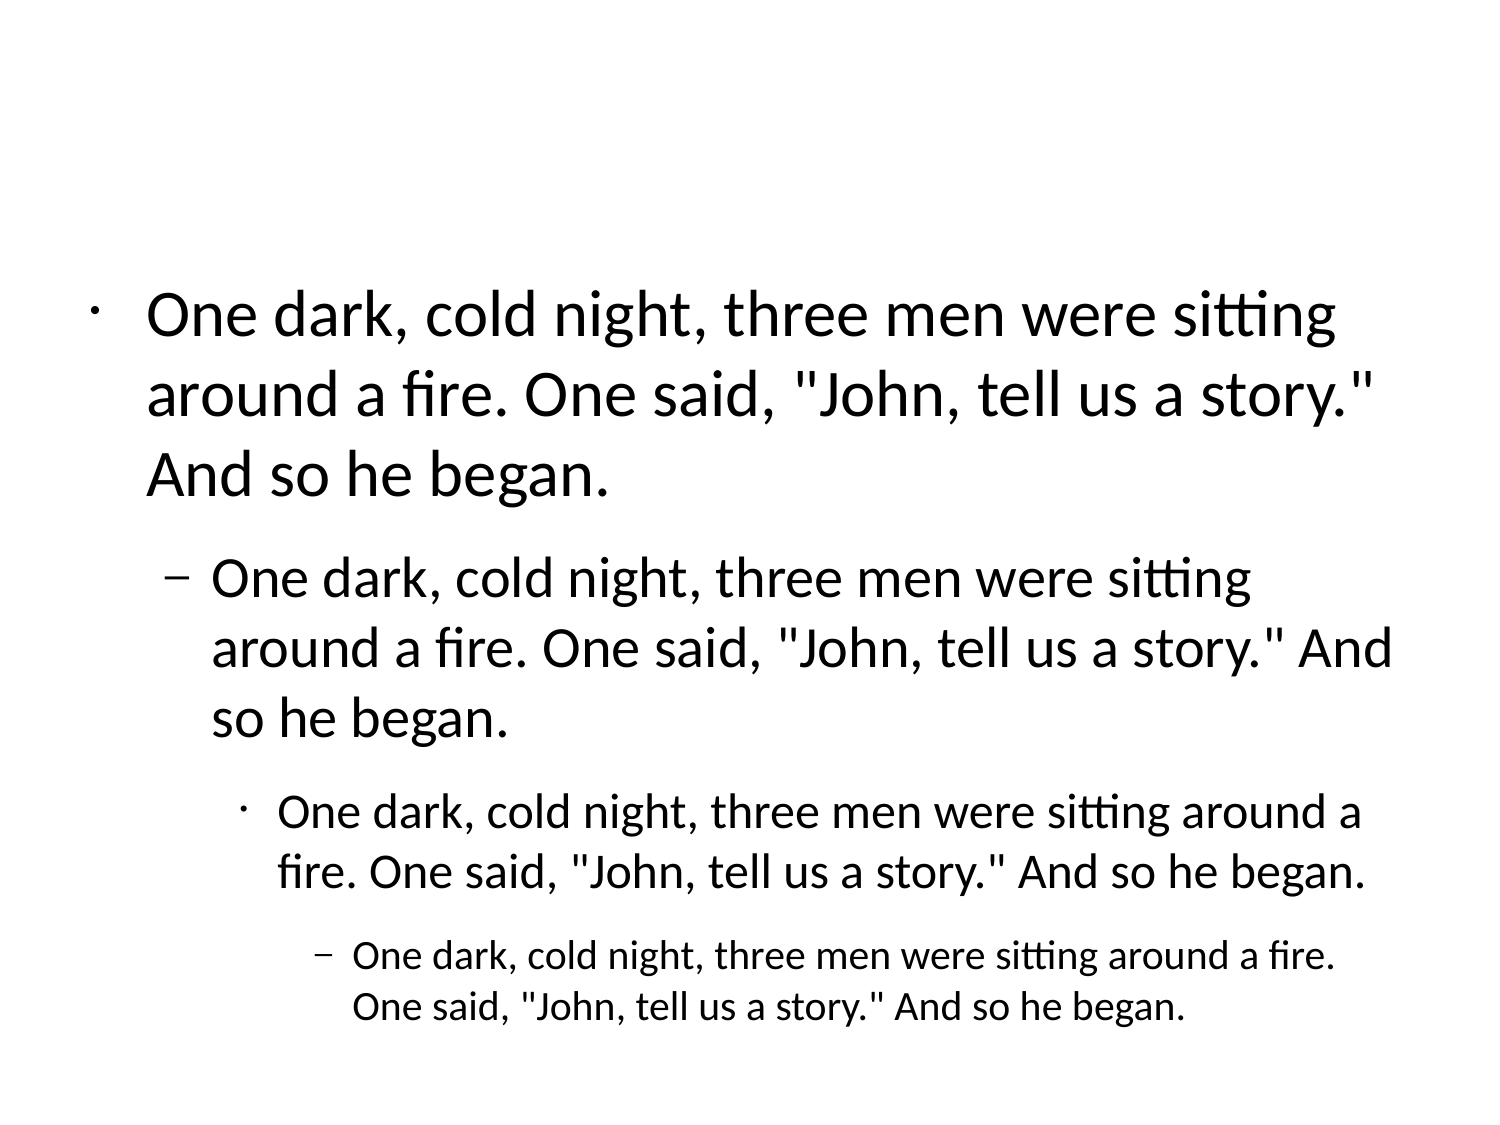

#
One dark, cold night, three men were sitting around a fire. One said, "John, tell us a story." And so he began.
One dark, cold night, three men were sitting around a fire. One said, "John, tell us a story." And so he began.
One dark, cold night, three men were sitting around a fire. One said, "John, tell us a story." And so he began.
One dark, cold night, three men were sitting around a fire. One said, "John, tell us a story." And so he began.